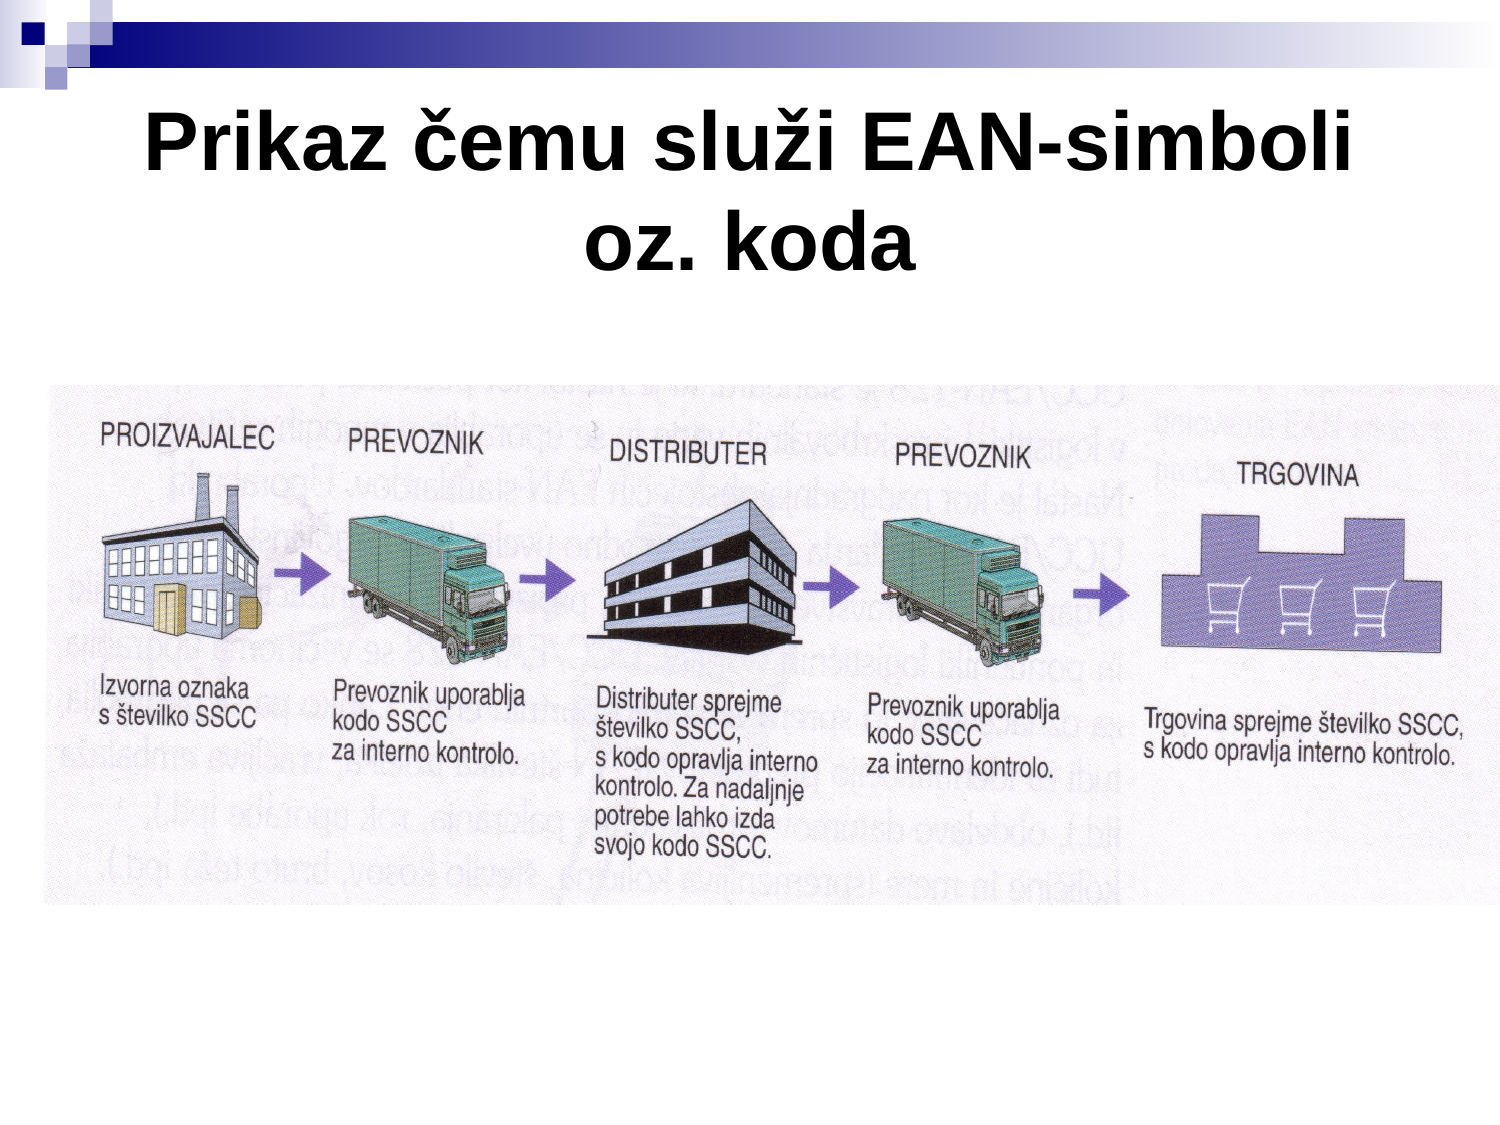

# Prikaz čemu služi EAN-simboli oz. koda